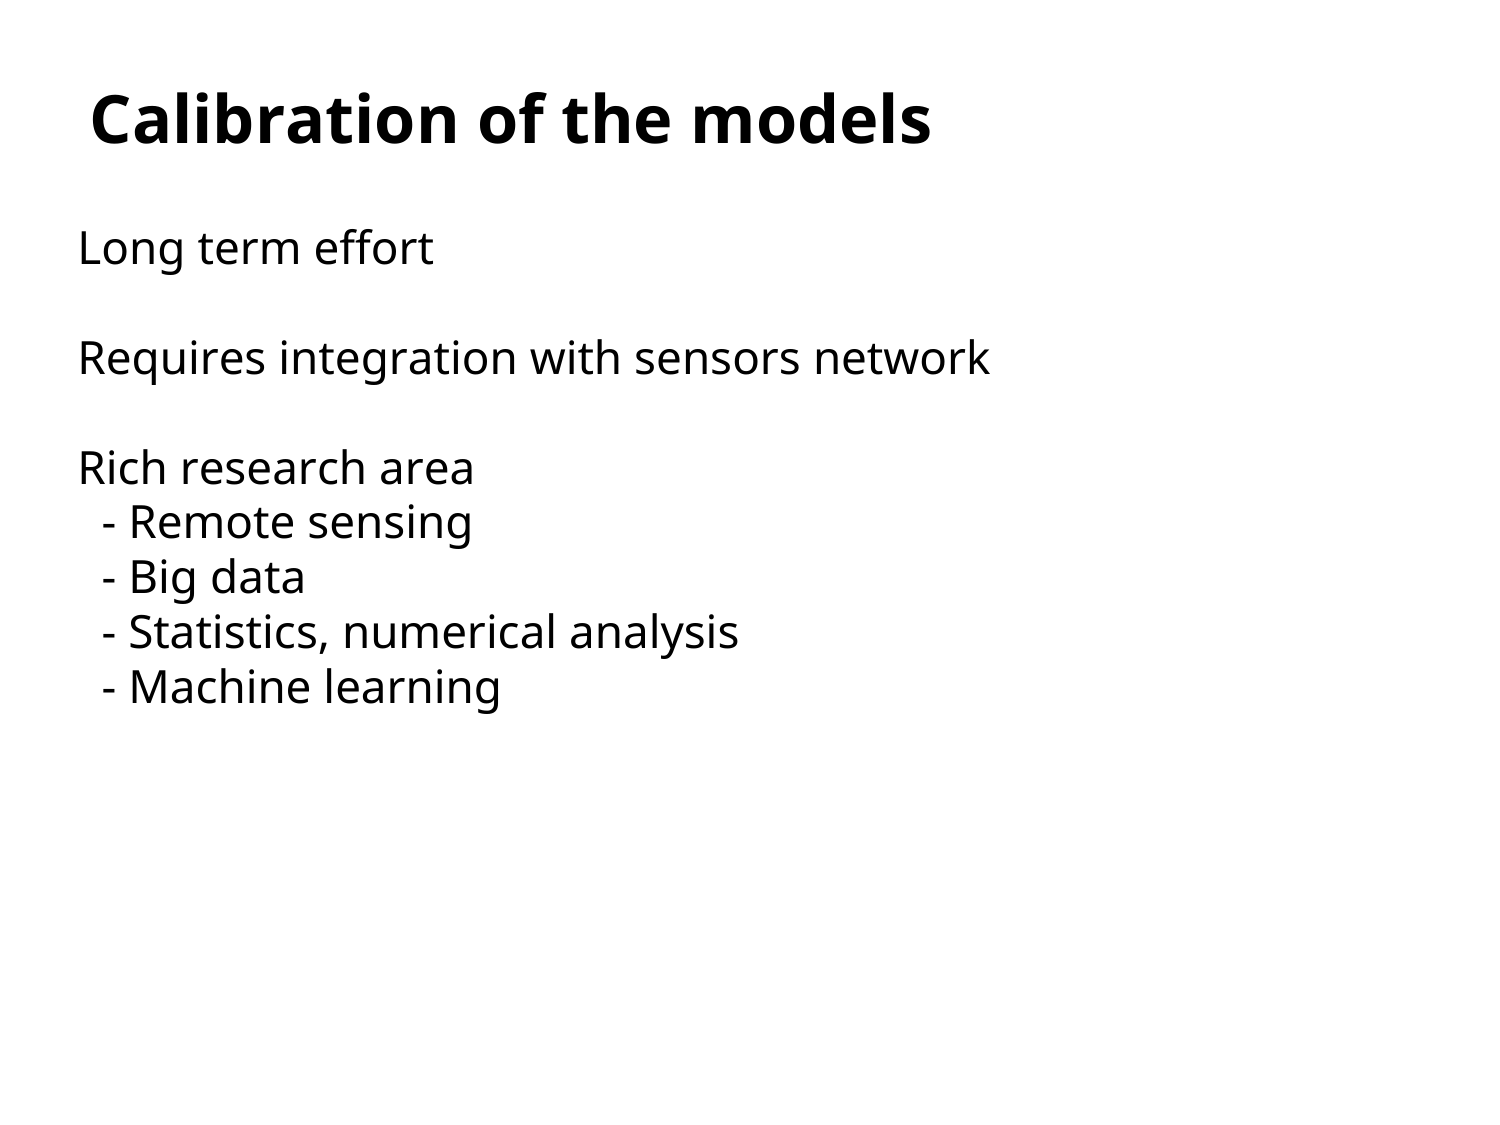

Calibration of the models
Long term effort
Requires integration with sensors network
Rich research area
 - Remote sensing
 - Big data
 - Statistics, numerical analysis
 - Machine learning